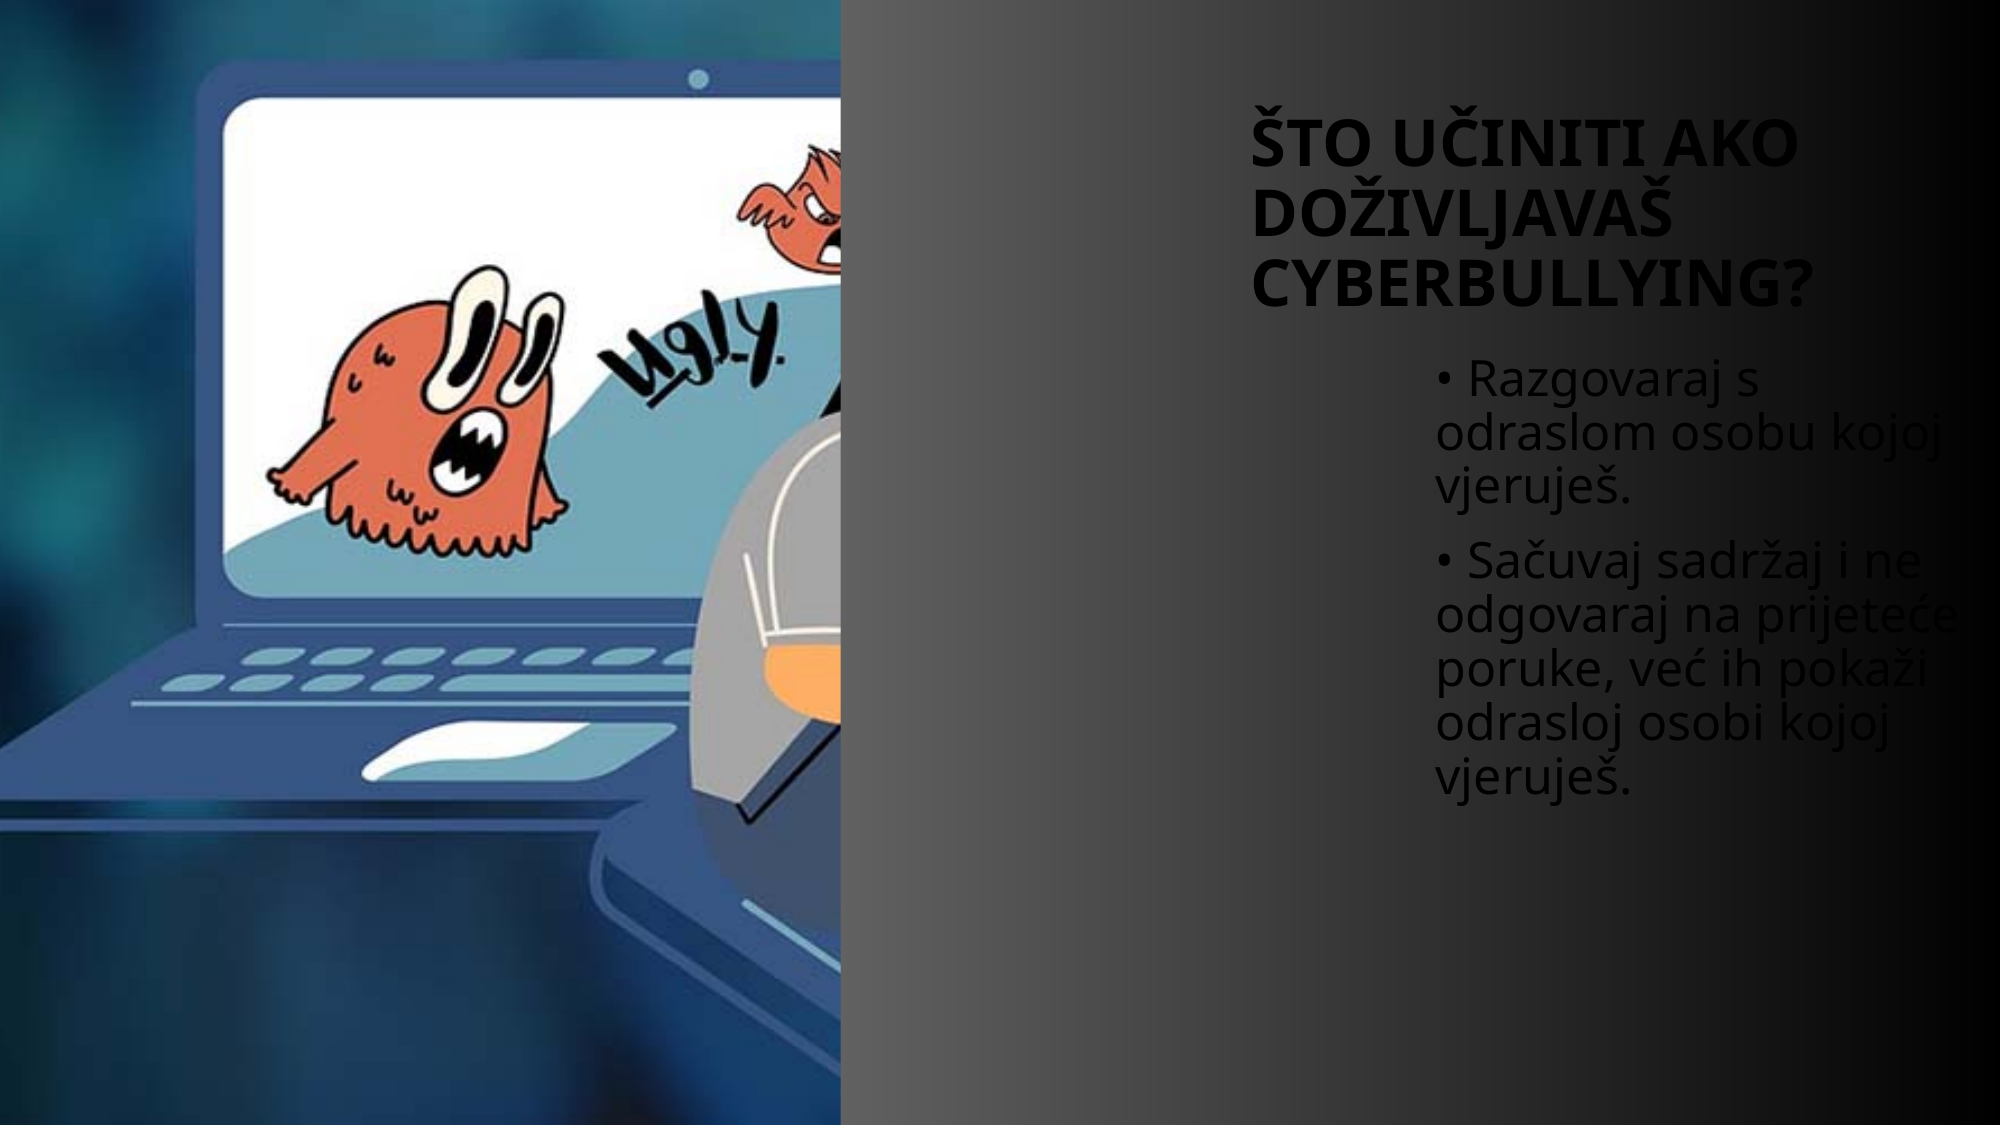

# ŠTO UČINITI AKO DOŽIVLJAVAŠ CYBERBULLYING?
• Razgovaraj s odraslom osobu kojoj vjeruješ.
• Sačuvaj sadržaj i ne odgovaraj na prijeteće poruke, već ih pokaži odrasloj osobi kojoj vjeruješ.